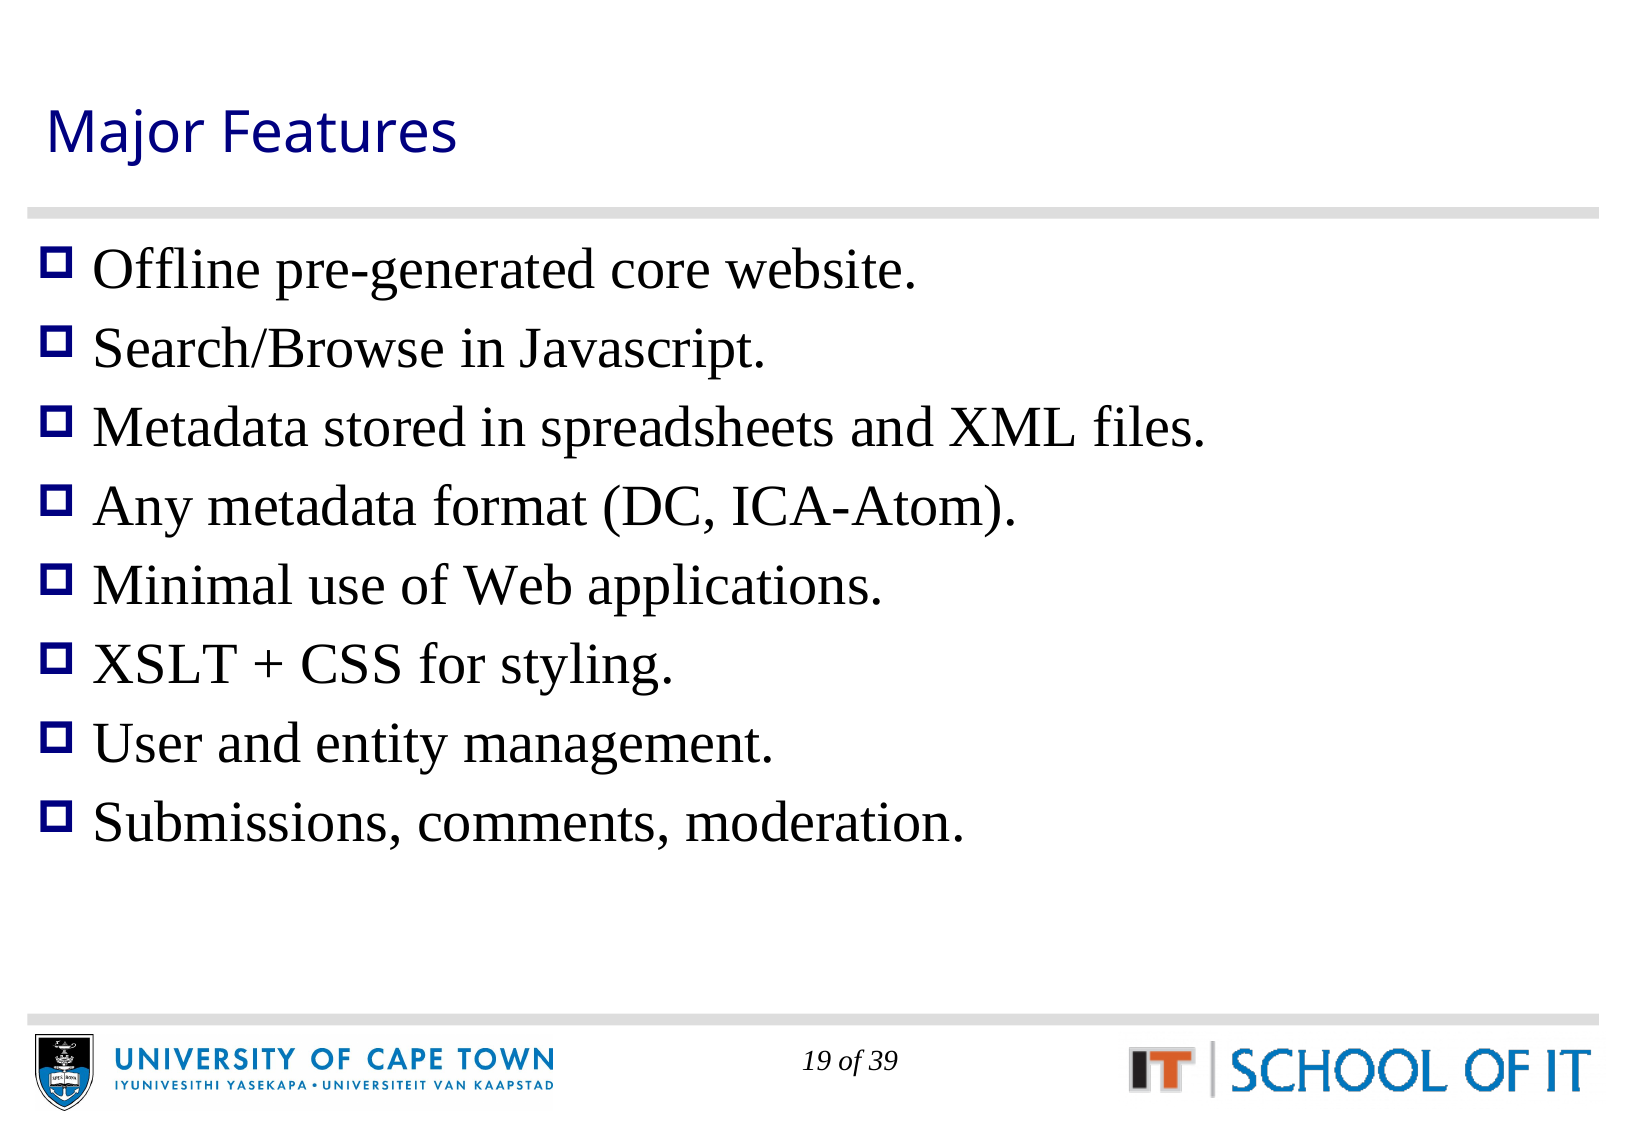

# Major Features
Offline pre-generated core website.
Search/Browse in Javascript.
Metadata stored in spreadsheets and XML files.
Any metadata format (DC, ICA-Atom).
Minimal use of Web applications.
XSLT + CSS for styling.
User and entity management.
Submissions, comments, moderation.
19